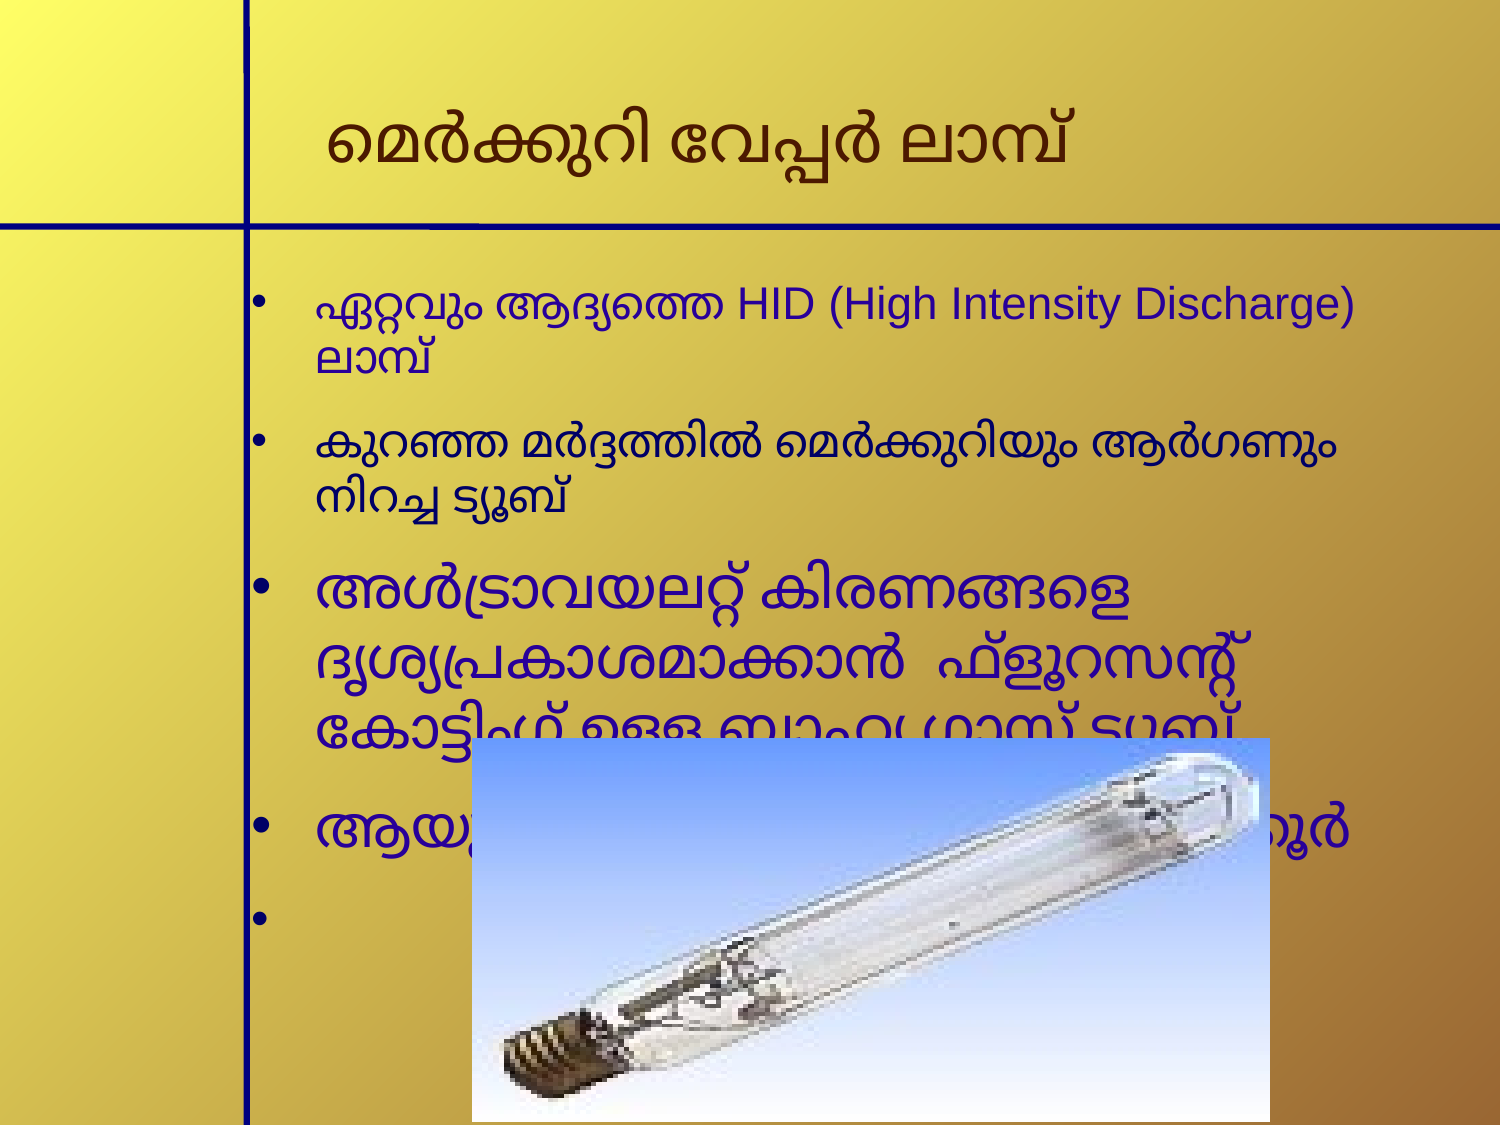

മെര്‍ക്കുറി വേപ്പര്‍ ലാമ്പ്
ഏറ്റവും ആദ്യത്തെ HID (High Intensity Discharge) ലാമ്പ്
കുറഞ്ഞ മര്‍ദ്ദത്തില്‍ മെര്‍ക്കുറിയും ആര്‍ഗണും നിറച്ച ട്യൂബ്
അള്‍ട്രാവയലറ്റ് കിരണങ്ങളെ ദൃശ്യപ്രകാശമാക്കാന്‍ ഫ്ളൂറസന്റ് കോട്ടിംഗ് ഉള്ള ബാഹ്യ ഗ്ലാസ് ട്യൂബ്.
ആയുഷ്കാലം 16000 – 24000 മണിക്കൂര്‍
7